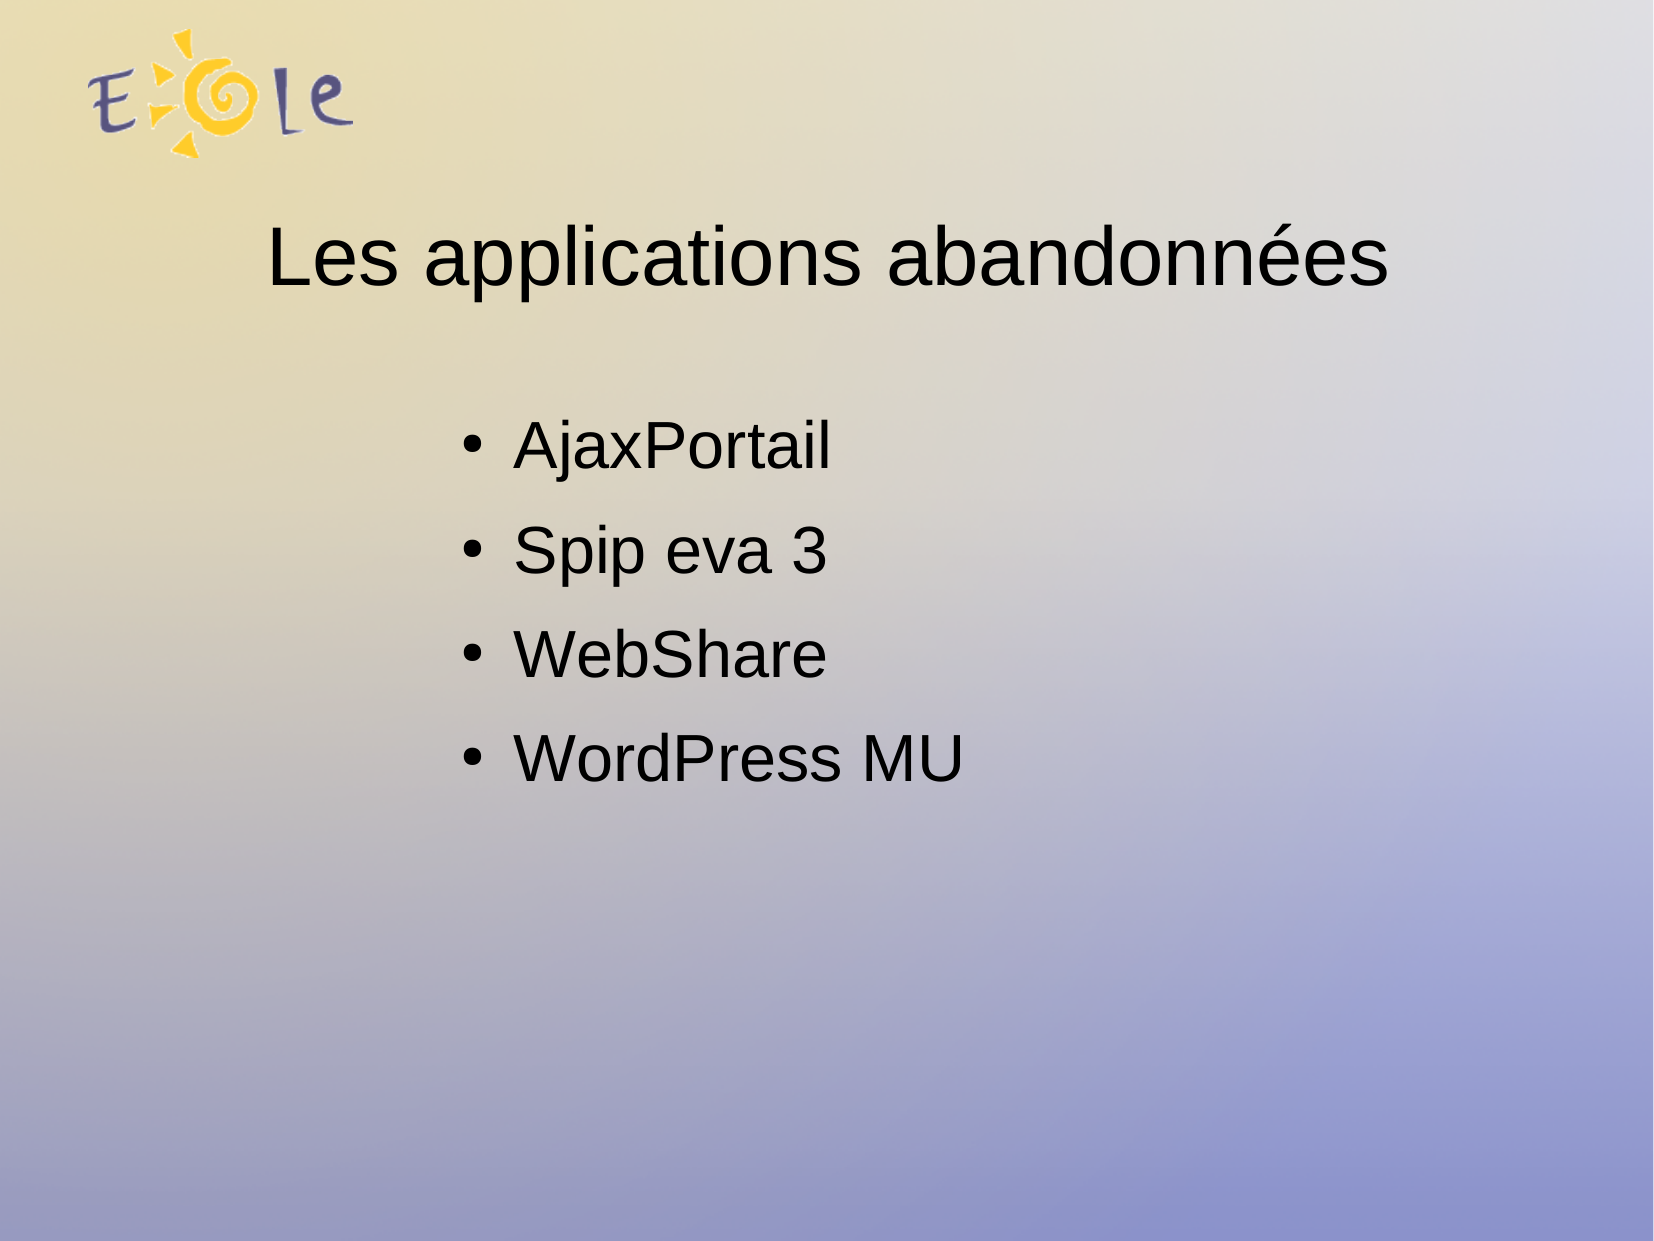

# Les applications abandonnées
AjaxPortail
Spip eva 3
WebShare
WordPress MU